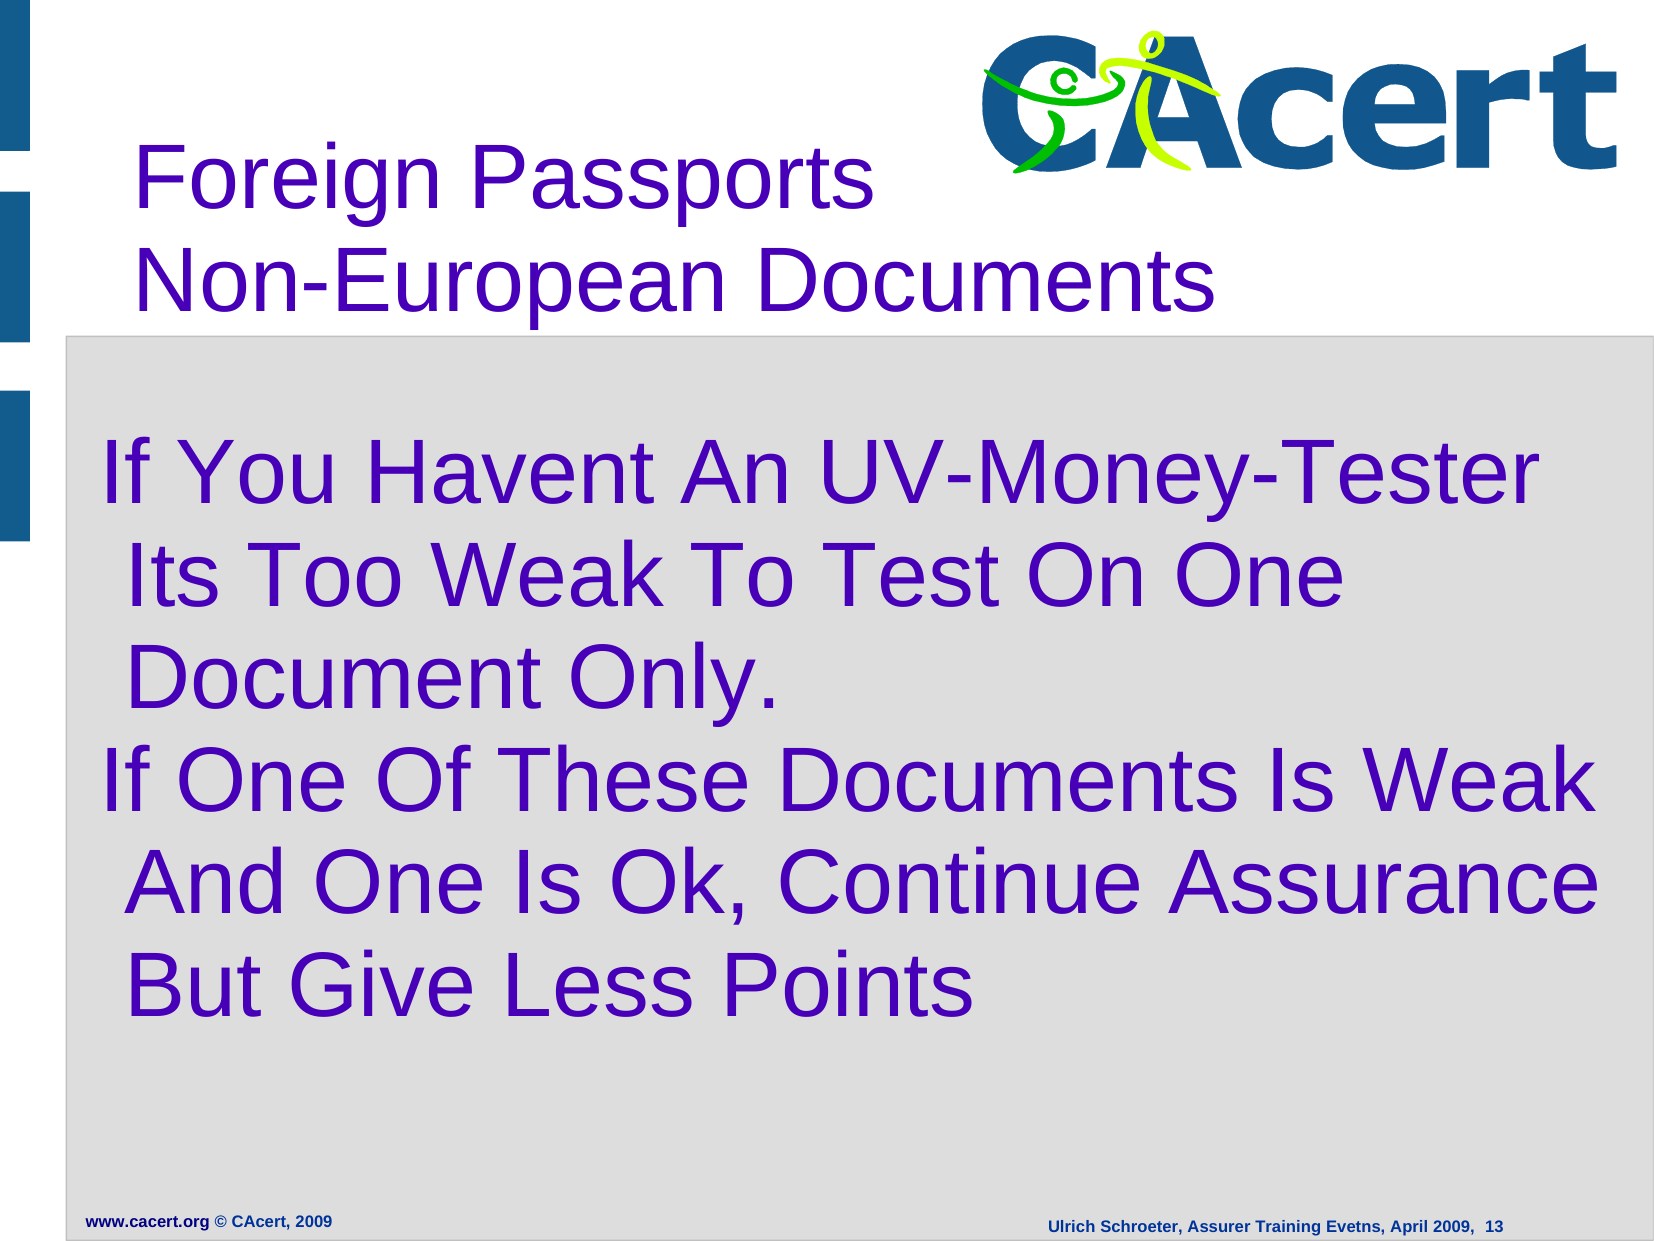

Foreign Passports
Non-European Documents
 If You Havent An UV-Money-Tester
 Its Too Weak To Test On One
 Document Only.
 If One Of These Documents Is Weak
 And One Is Ok, Continue Assurance
 But Give Less Points